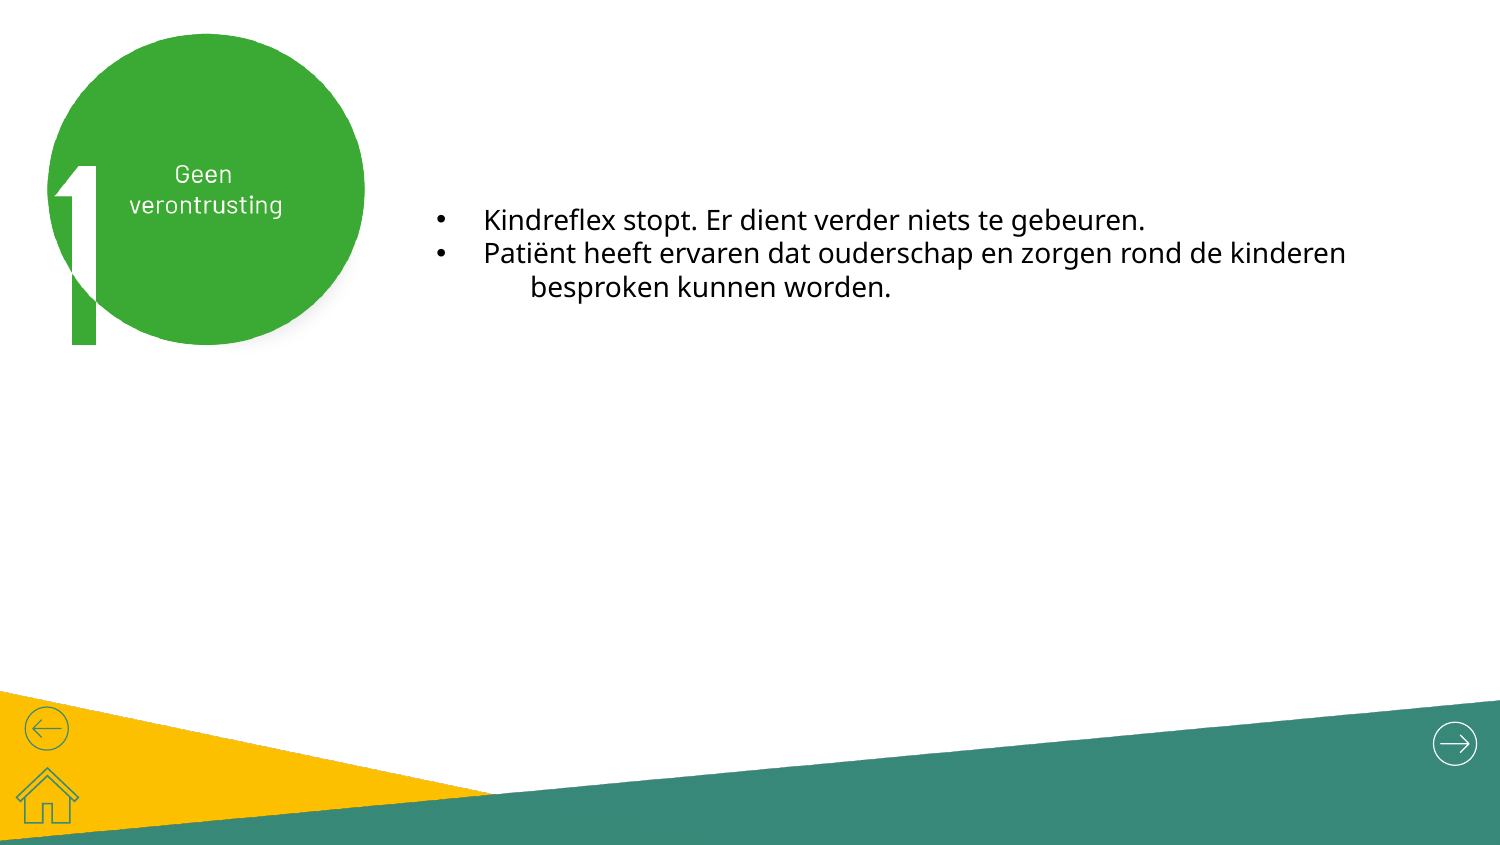

Kindreflex stopt. Er dient verder niets te gebeuren.
Patiënt heeft ervaren dat ouderschap en zorgen rond de kinderen besproken kunnen worden.